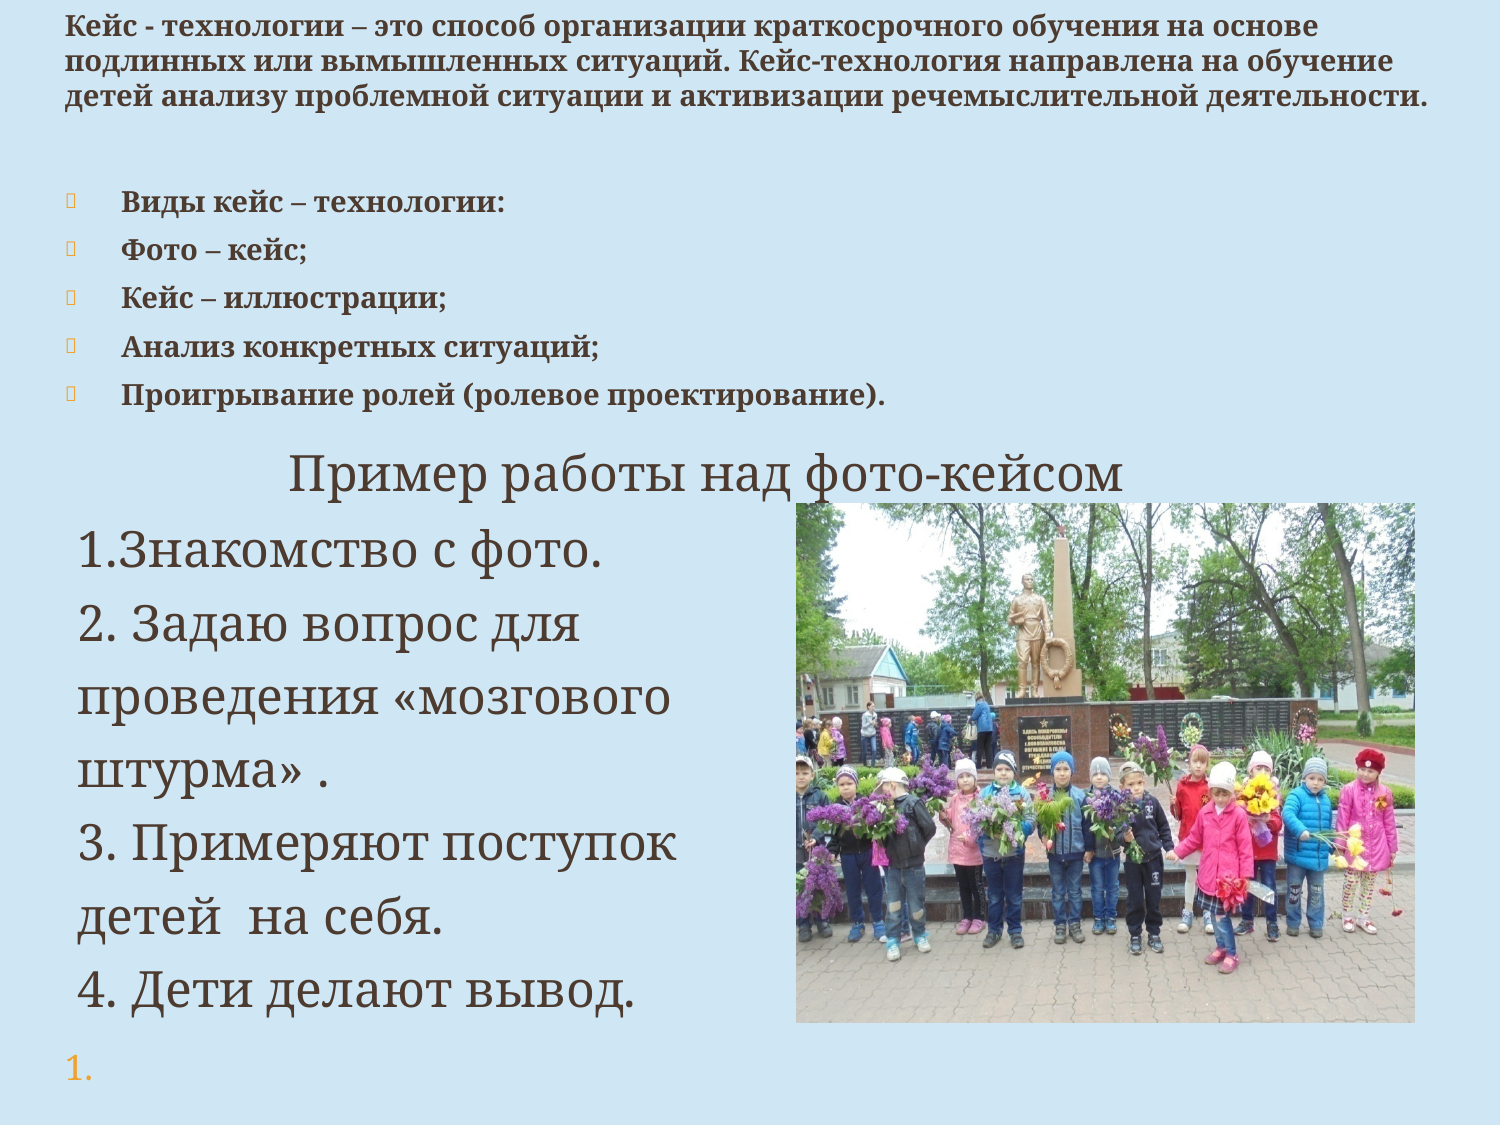

# Кейс - технологии – это способ организации краткосрочного обучения на основе подлинных или вымышленных ситуаций. Кейс-технология направлена на обучение детей анализу проблемной ситуации и активизации речемыслительной деятельности.
Виды кейс – технологии:
Фото – кейс;
Кейс – иллюстрации;
Анализ конкретных ситуаций;
Проигрывание ролей (ролевое проектирование).
  Пример работы над фото-кейсом
 1.Знакомство с фото.
 2. Задаю вопрос для
 проведения «мозгового
 штурма» .
 3. Примеряют поступок
 детей на себя.
 4. Дети делают вывод.